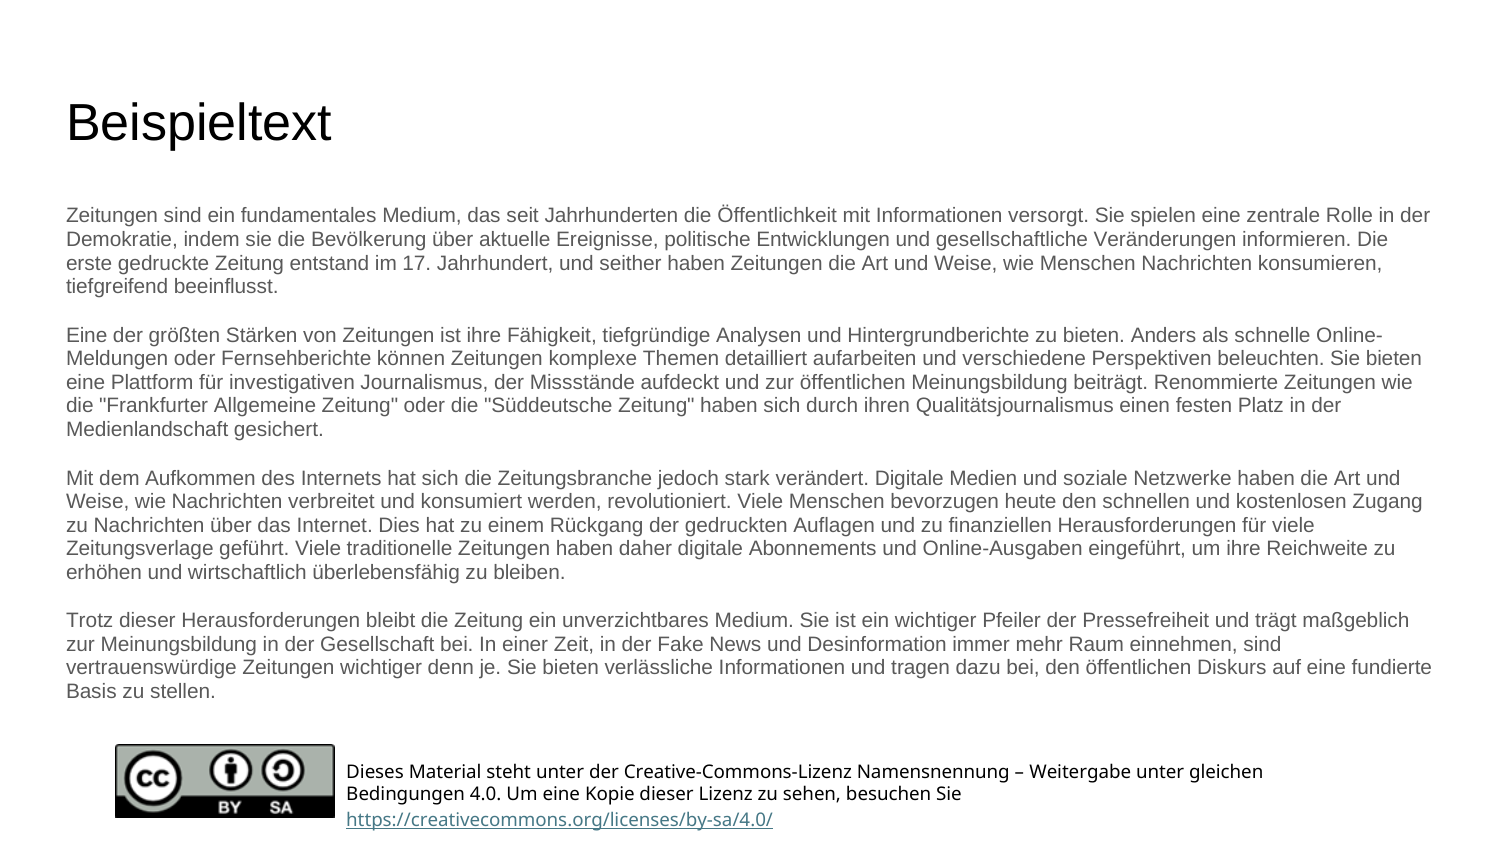

# Beispieltext
Zeitungen sind ein fundamentales Medium, das seit Jahrhunderten die Öffentlichkeit mit Informationen versorgt. Sie spielen eine zentrale Rolle in der Demokratie, indem sie die Bevölkerung über aktuelle Ereignisse, politische Entwicklungen und gesellschaftliche Veränderungen informieren. Die erste gedruckte Zeitung entstand im 17. Jahrhundert, und seither haben Zeitungen die Art und Weise, wie Menschen Nachrichten konsumieren, tiefgreifend beeinflusst.
Eine der größten Stärken von Zeitungen ist ihre Fähigkeit, tiefgründige Analysen und Hintergrundberichte zu bieten. Anders als schnelle Online-Meldungen oder Fernsehberichte können Zeitungen komplexe Themen detailliert aufarbeiten und verschiedene Perspektiven beleuchten. Sie bieten eine Plattform für investigativen Journalismus, der Missstände aufdeckt und zur öffentlichen Meinungsbildung beiträgt. Renommierte Zeitungen wie die "Frankfurter Allgemeine Zeitung" oder die "Süddeutsche Zeitung" haben sich durch ihren Qualitätsjournalismus einen festen Platz in der Medienlandschaft gesichert.
Mit dem Aufkommen des Internets hat sich die Zeitungsbranche jedoch stark verändert. Digitale Medien und soziale Netzwerke haben die Art und Weise, wie Nachrichten verbreitet und konsumiert werden, revolutioniert. Viele Menschen bevorzugen heute den schnellen und kostenlosen Zugang zu Nachrichten über das Internet. Dies hat zu einem Rückgang der gedruckten Auflagen und zu finanziellen Herausforderungen für viele Zeitungsverlage geführt. Viele traditionelle Zeitungen haben daher digitale Abonnements und Online-Ausgaben eingeführt, um ihre Reichweite zu erhöhen und wirtschaftlich überlebensfähig zu bleiben.
Trotz dieser Herausforderungen bleibt die Zeitung ein unverzichtbares Medium. Sie ist ein wichtiger Pfeiler der Pressefreiheit und trägt maßgeblich zur Meinungsbildung in der Gesellschaft bei. In einer Zeit, in der Fake News und Desinformation immer mehr Raum einnehmen, sind vertrauenswürdige Zeitungen wichtiger denn je. Sie bieten verlässliche Informationen und tragen dazu bei, den öffentlichen Diskurs auf eine fundierte Basis zu stellen.
Dieses Material steht unter der Creative-Commons-Lizenz Namensnennung – Weitergabe unter gleichen Bedingungen 4.0. Um eine Kopie dieser Lizenz zu sehen, besuchen Siehttps://creativecommons.org/licenses/by-sa/4.0/